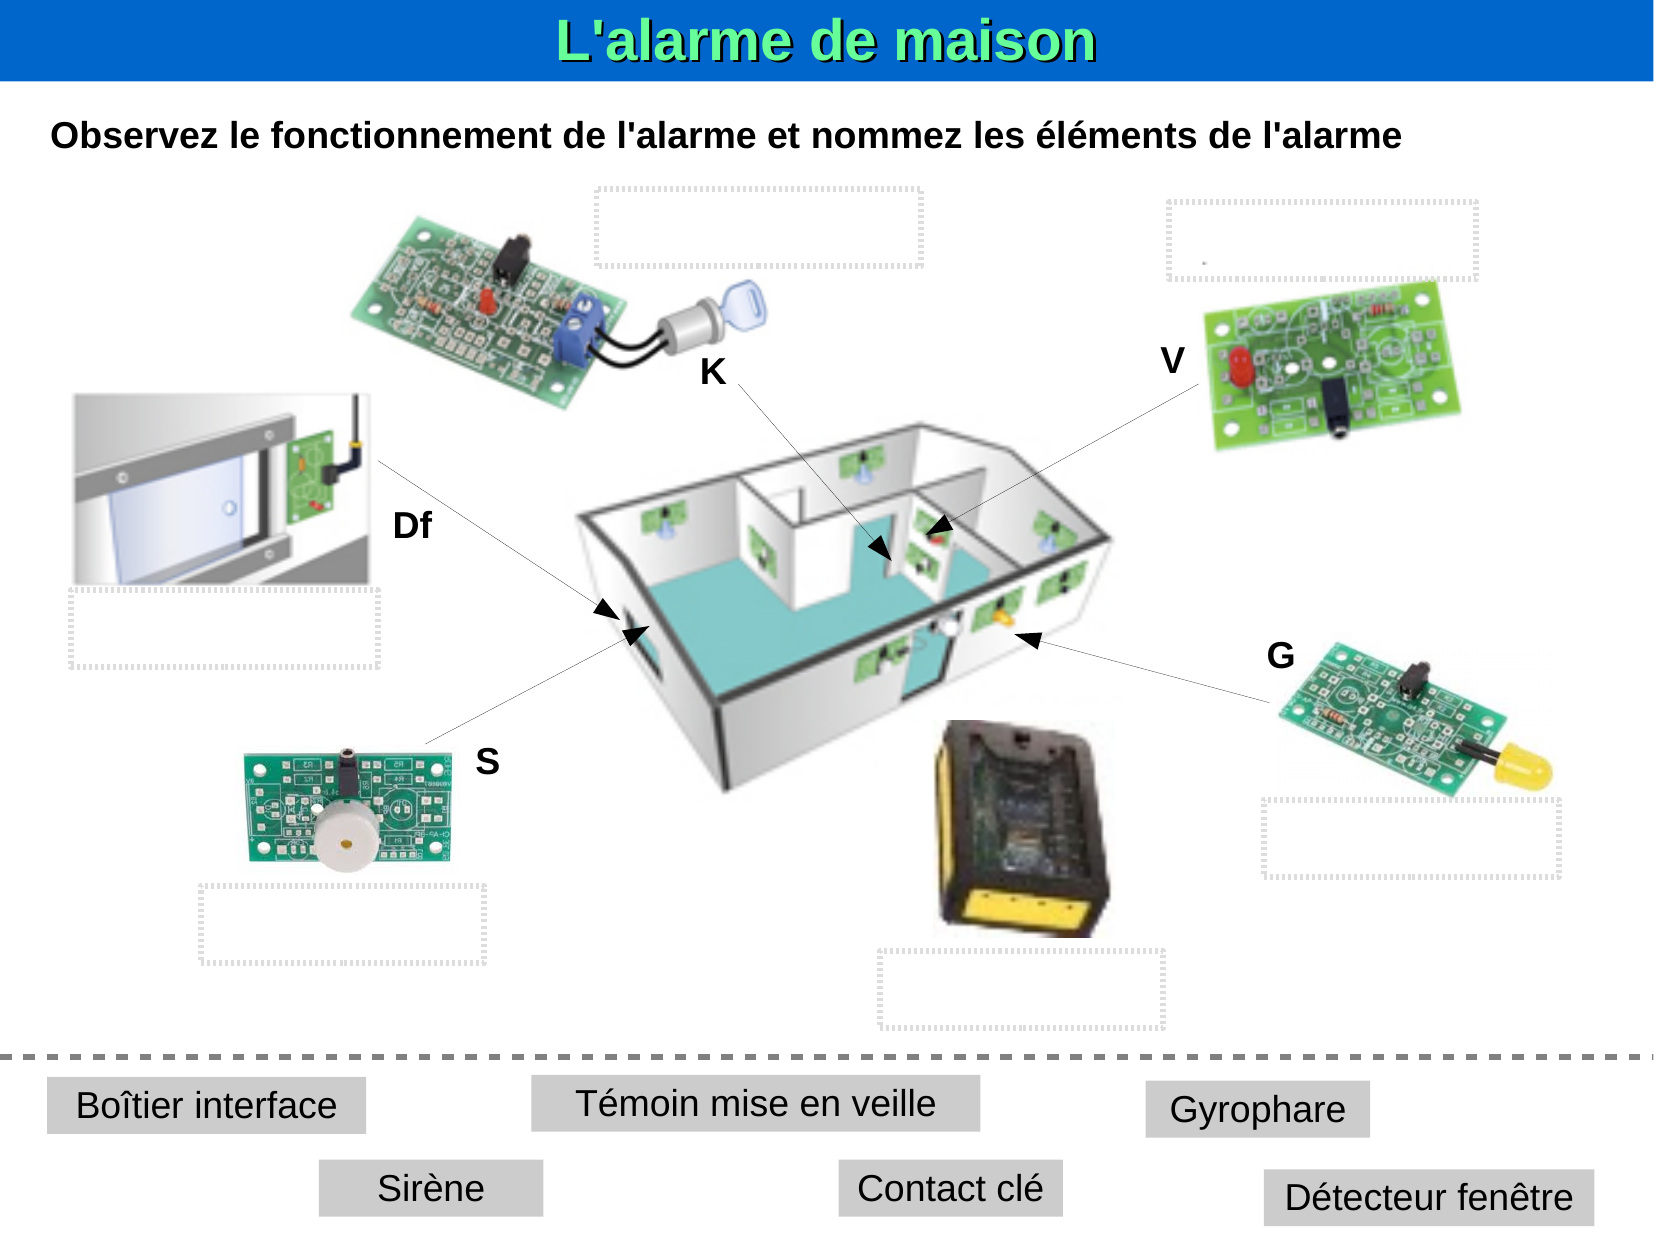

L'alarme de maison
Observez le fonctionnement de l'alarme et nommez les éléments de l'alarme
V
K
Df
G
S
Témoin mise en veille
Boîtier interface
Gyrophare
Sirène
Contact clé
Détecteur fenêtre